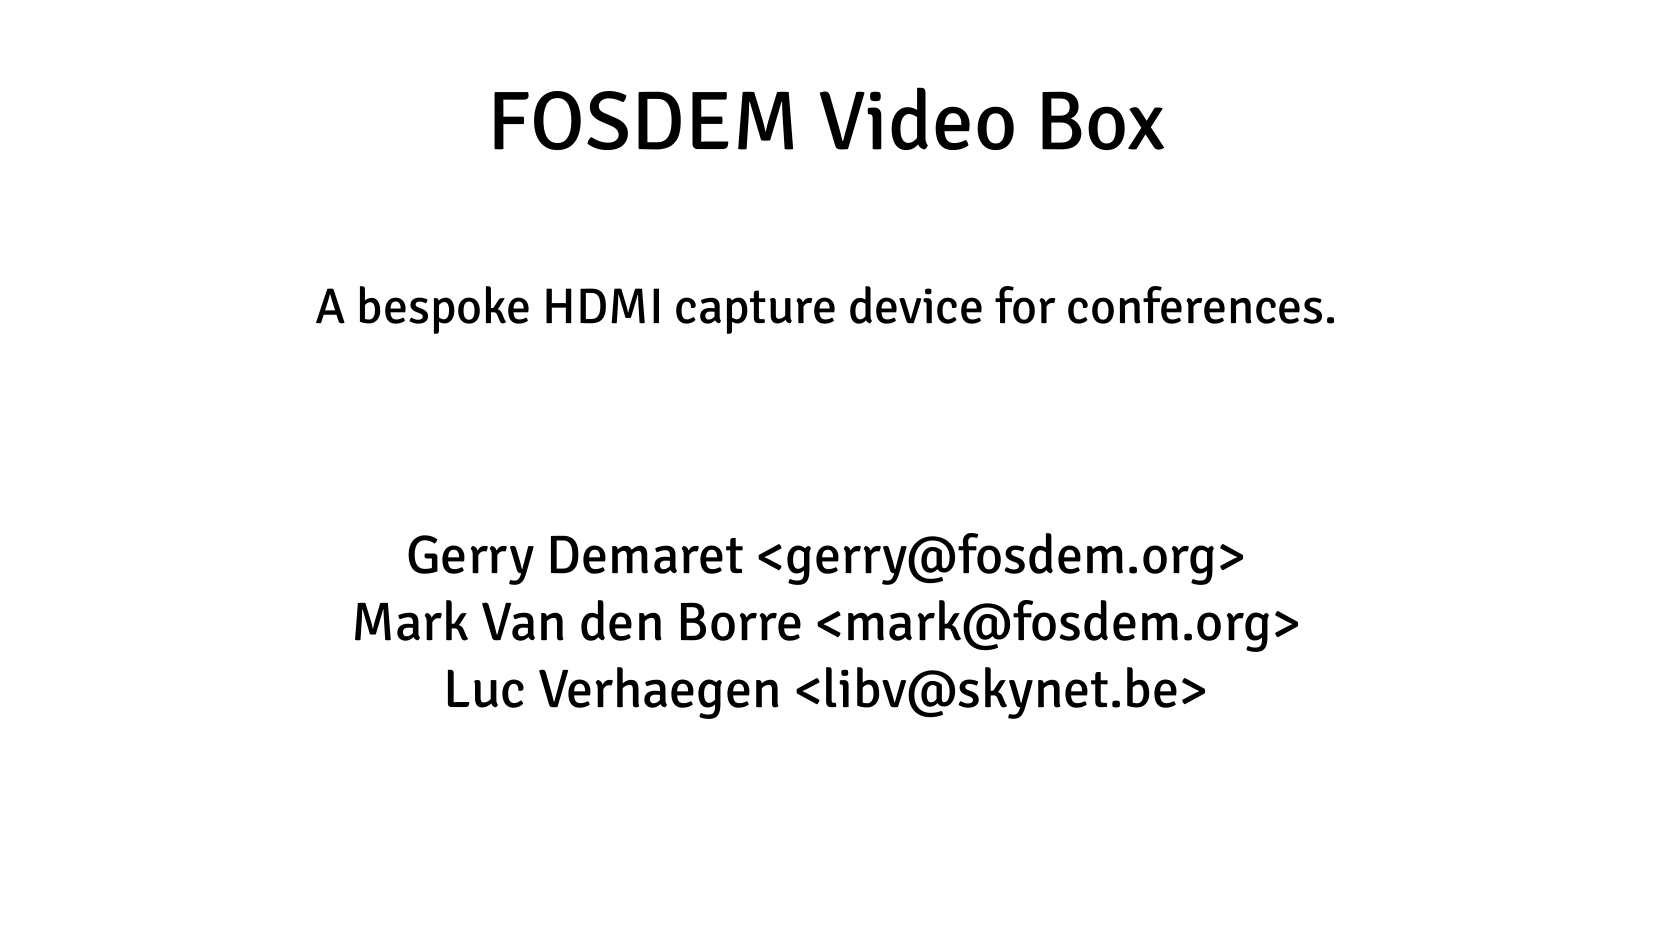

# FOSDEM Video Box
A bespoke HDMI capture device for conferences.
Gerry Demaret <gerry@fosdem.org>
Mark Van den Borre <mark@fosdem.org>
Luc Verhaegen <libv@skynet.be>